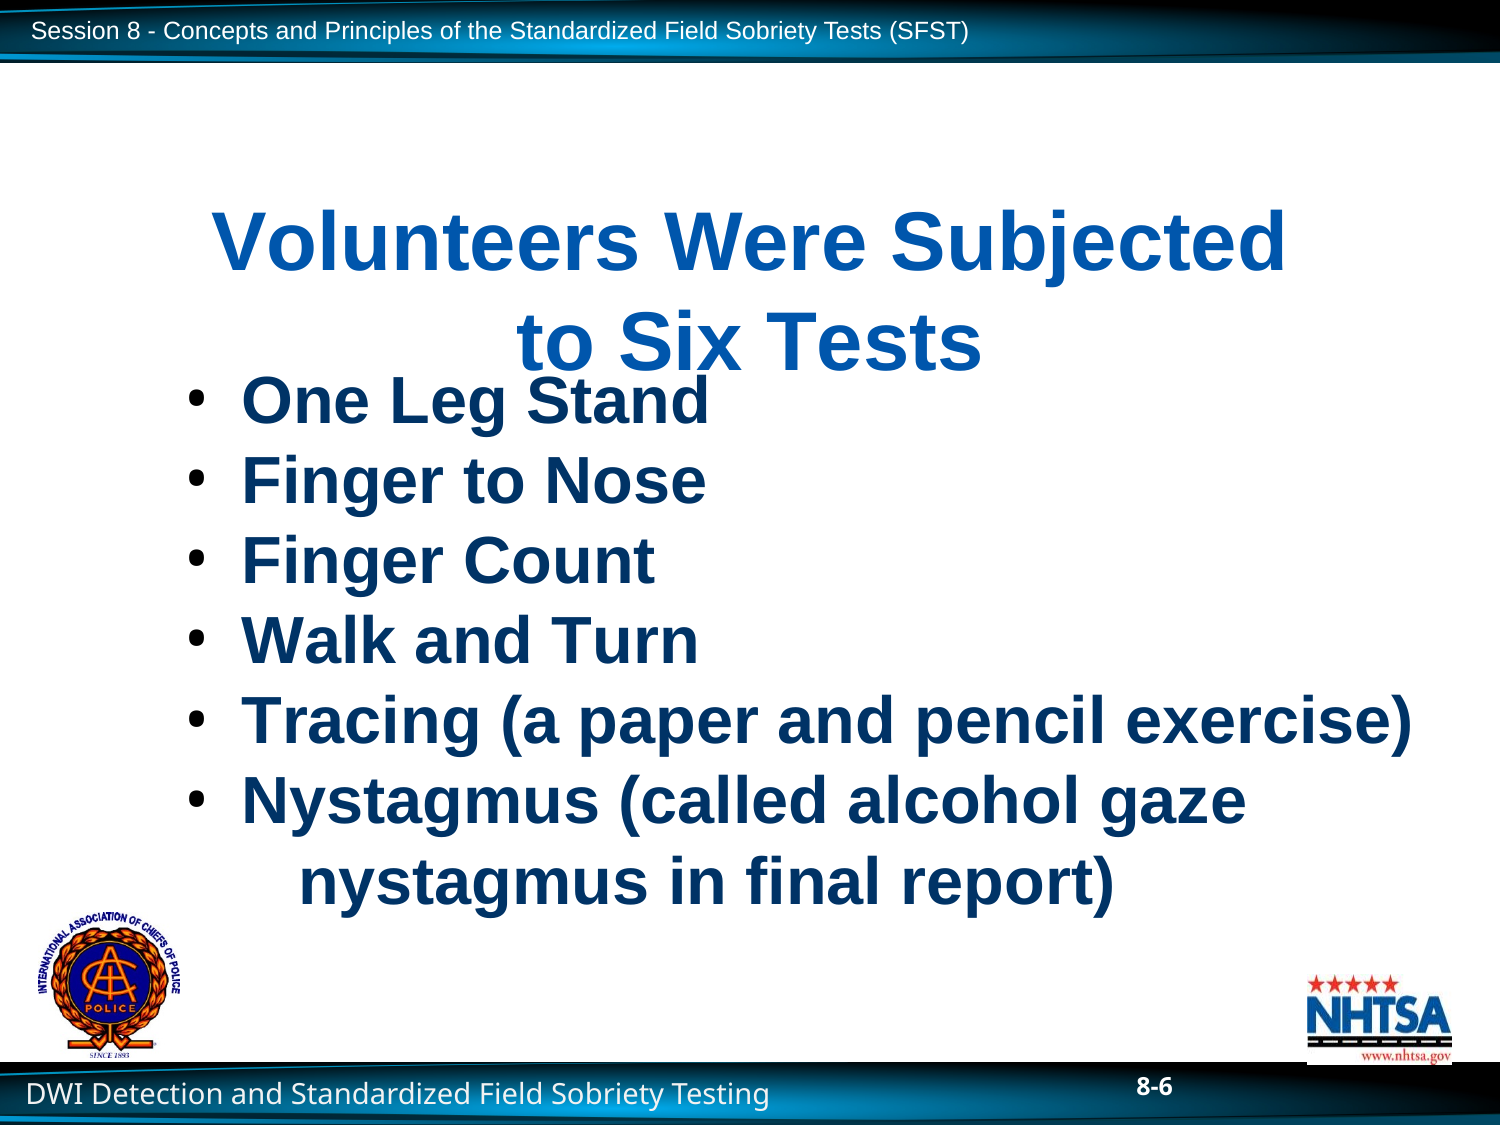

Volunteers Were Subjected
to Six Tests
# One Leg Stand
Finger to Nose
Finger Count
Walk and Turn
Tracing (a paper and pencil exercise)
Nystagmus (called alcohol gaze nystagmus in final report)
8-6